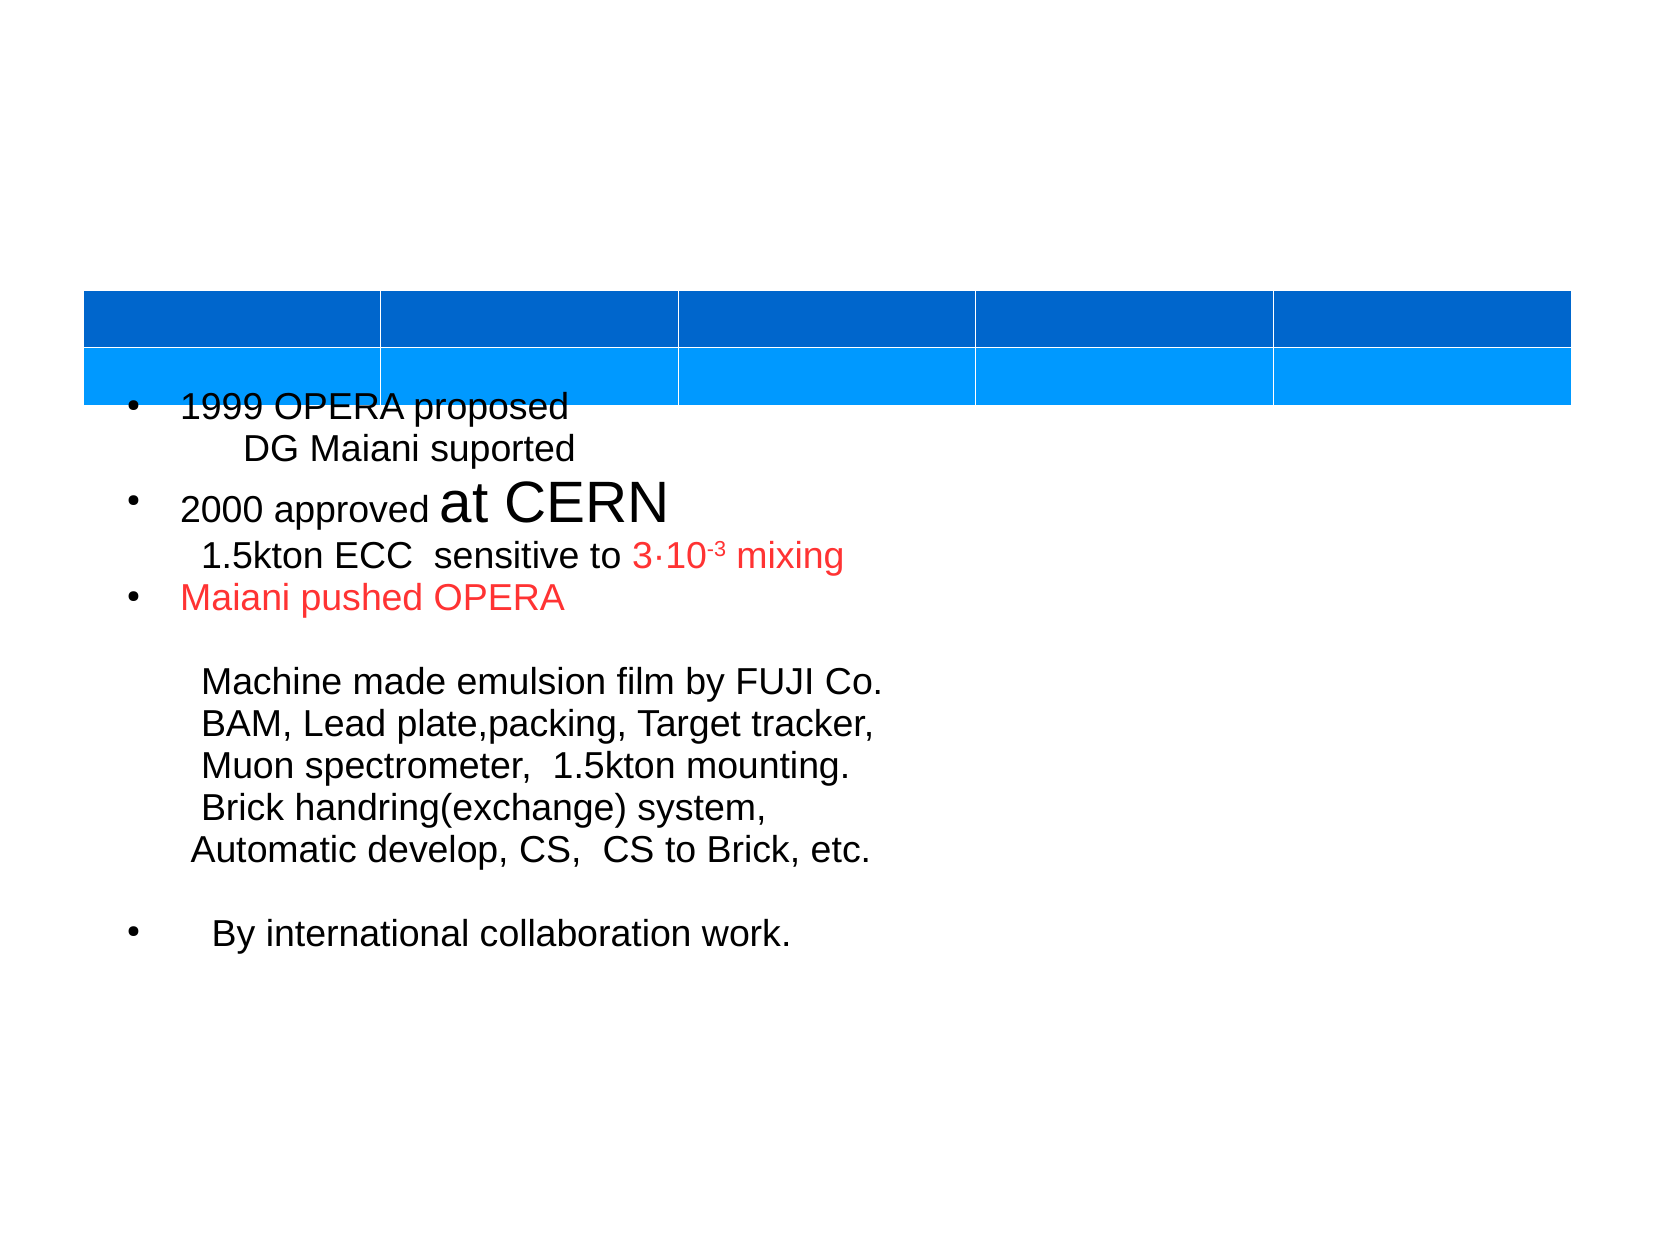

#
| | | | | |
| --- | --- | --- | --- | --- |
| | | | | |
1999 OPERA proposed
 DG Maiani suported
2000 approved at CERN
 1.5kton ECC sensitive to 3·10-3 mixing
Maiani pushed OPERA
 Machine made emulsion film by FUJI Co.
 BAM, Lead plate,packing, Target tracker,
 Muon spectrometer, 1.5kton mounting.
 Brick handring(exchange) system,
 Automatic develop, CS, CS to Brick, etc.
 By international collaboration work.